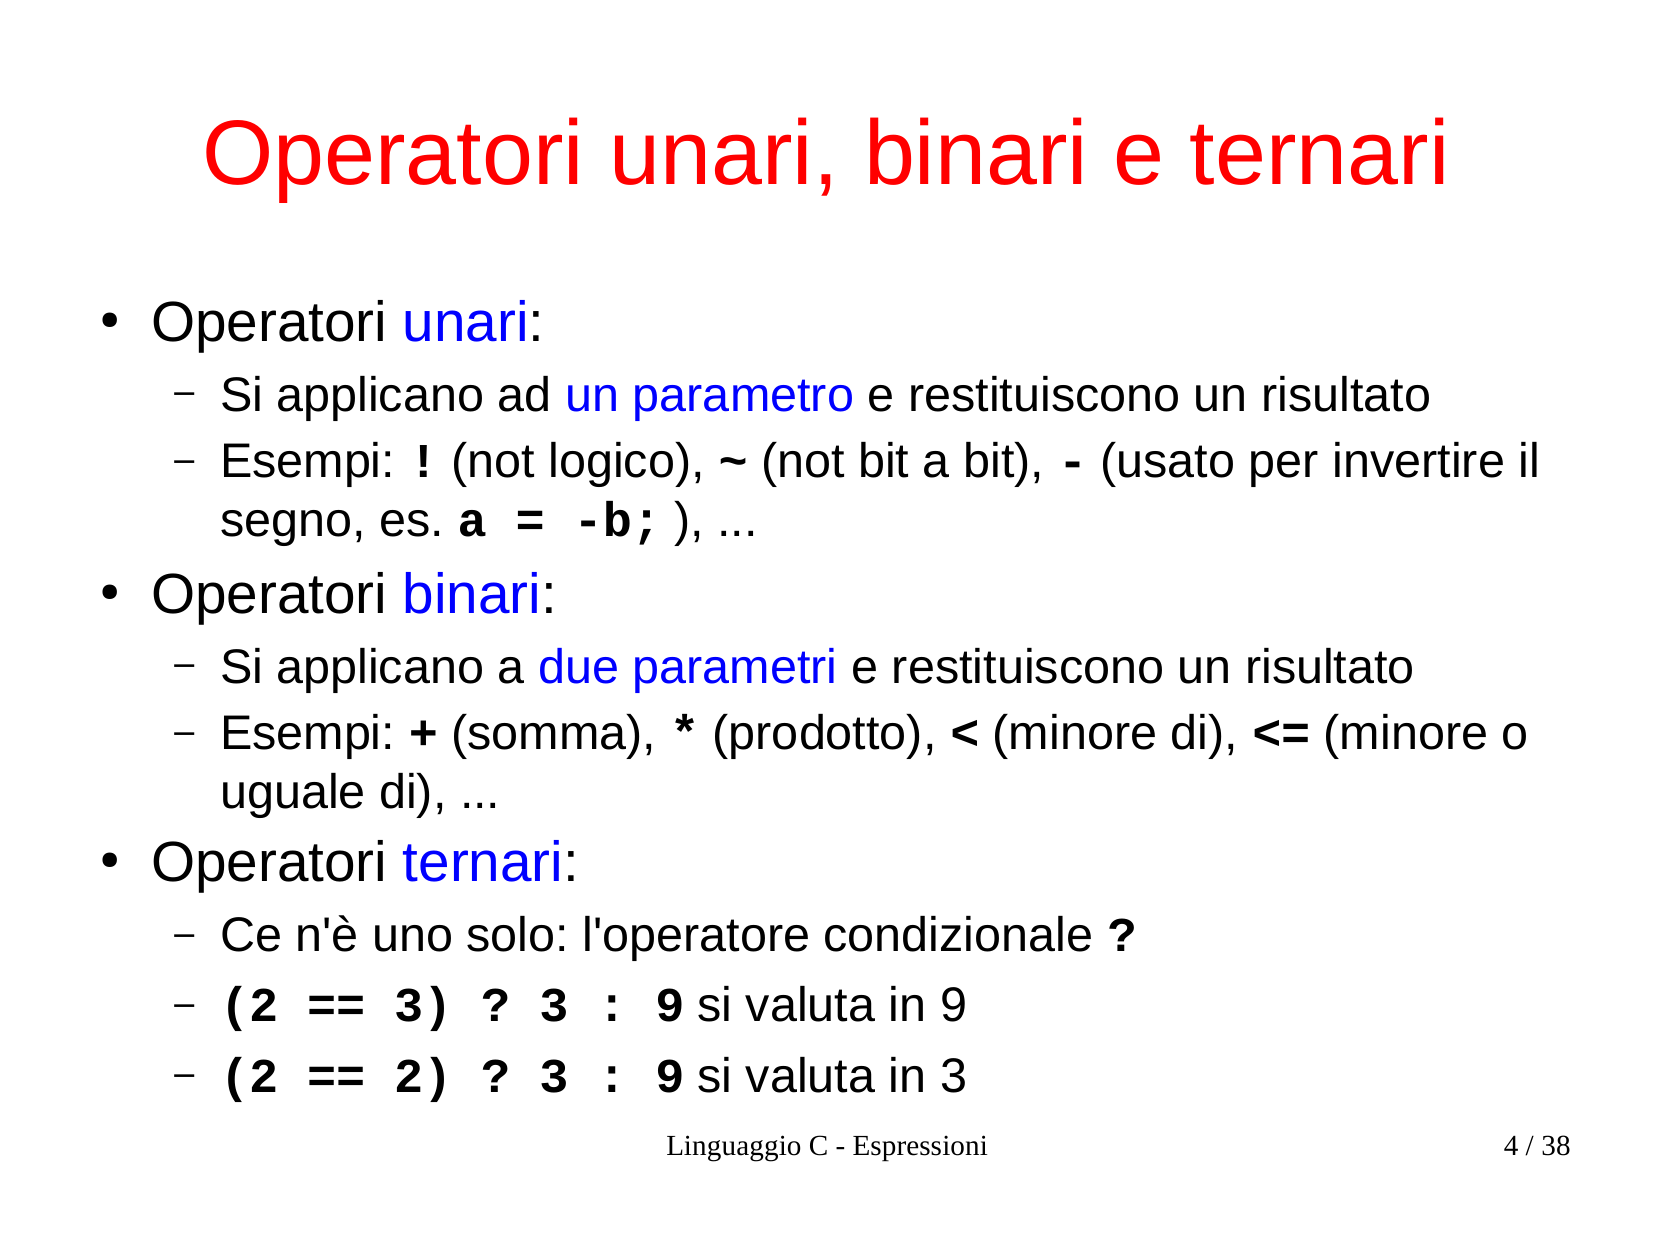

# Operatori unari, binari e ternari
Operatori unari:
Si applicano ad un parametro e restituiscono un risultato
Esempi: ! (not logico), ~ (not bit a bit), - (usato per invertire il segno, es. a = -b; ), ...
Operatori binari:
Si applicano a due parametri e restituiscono un risultato
Esempi: + (somma), * (prodotto), < (minore di), <= (minore o uguale di), ...
Operatori ternari:
Ce n'è uno solo: l'operatore condizionale ?
(2 == 3) ? 3 : 9 si valuta in 9
(2 == 2) ? 3 : 9 si valuta in 3
Linguaggio C - Espressioni
4